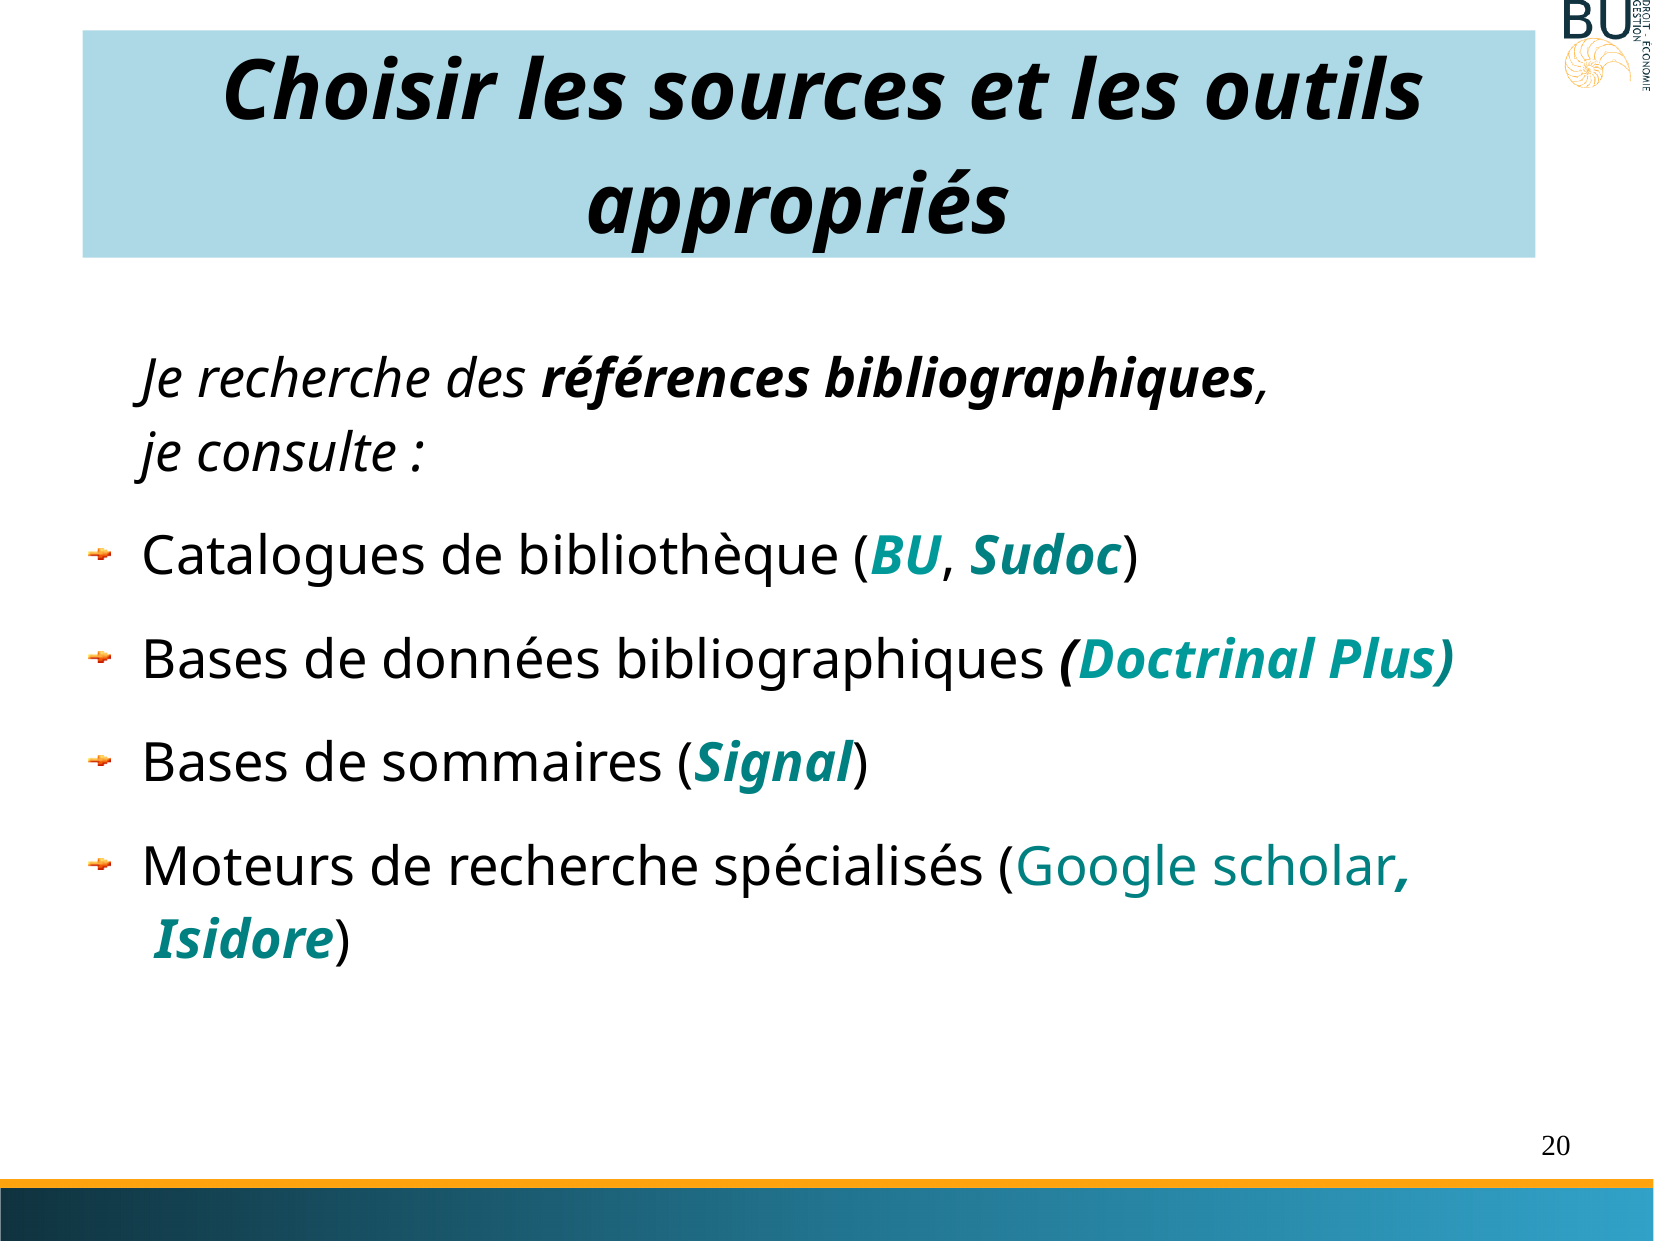

Choisir les sources et les outils appropriés
# Je recherche des références bibliographiques, je consulte :
Catalogues de bibliothèque (BU, Sudoc)
Bases de données bibliographiques (Doctrinal Plus)
Bases de sommaires (Signal)
Moteurs de recherche spécialisés (Google scholar, Isidore)
20